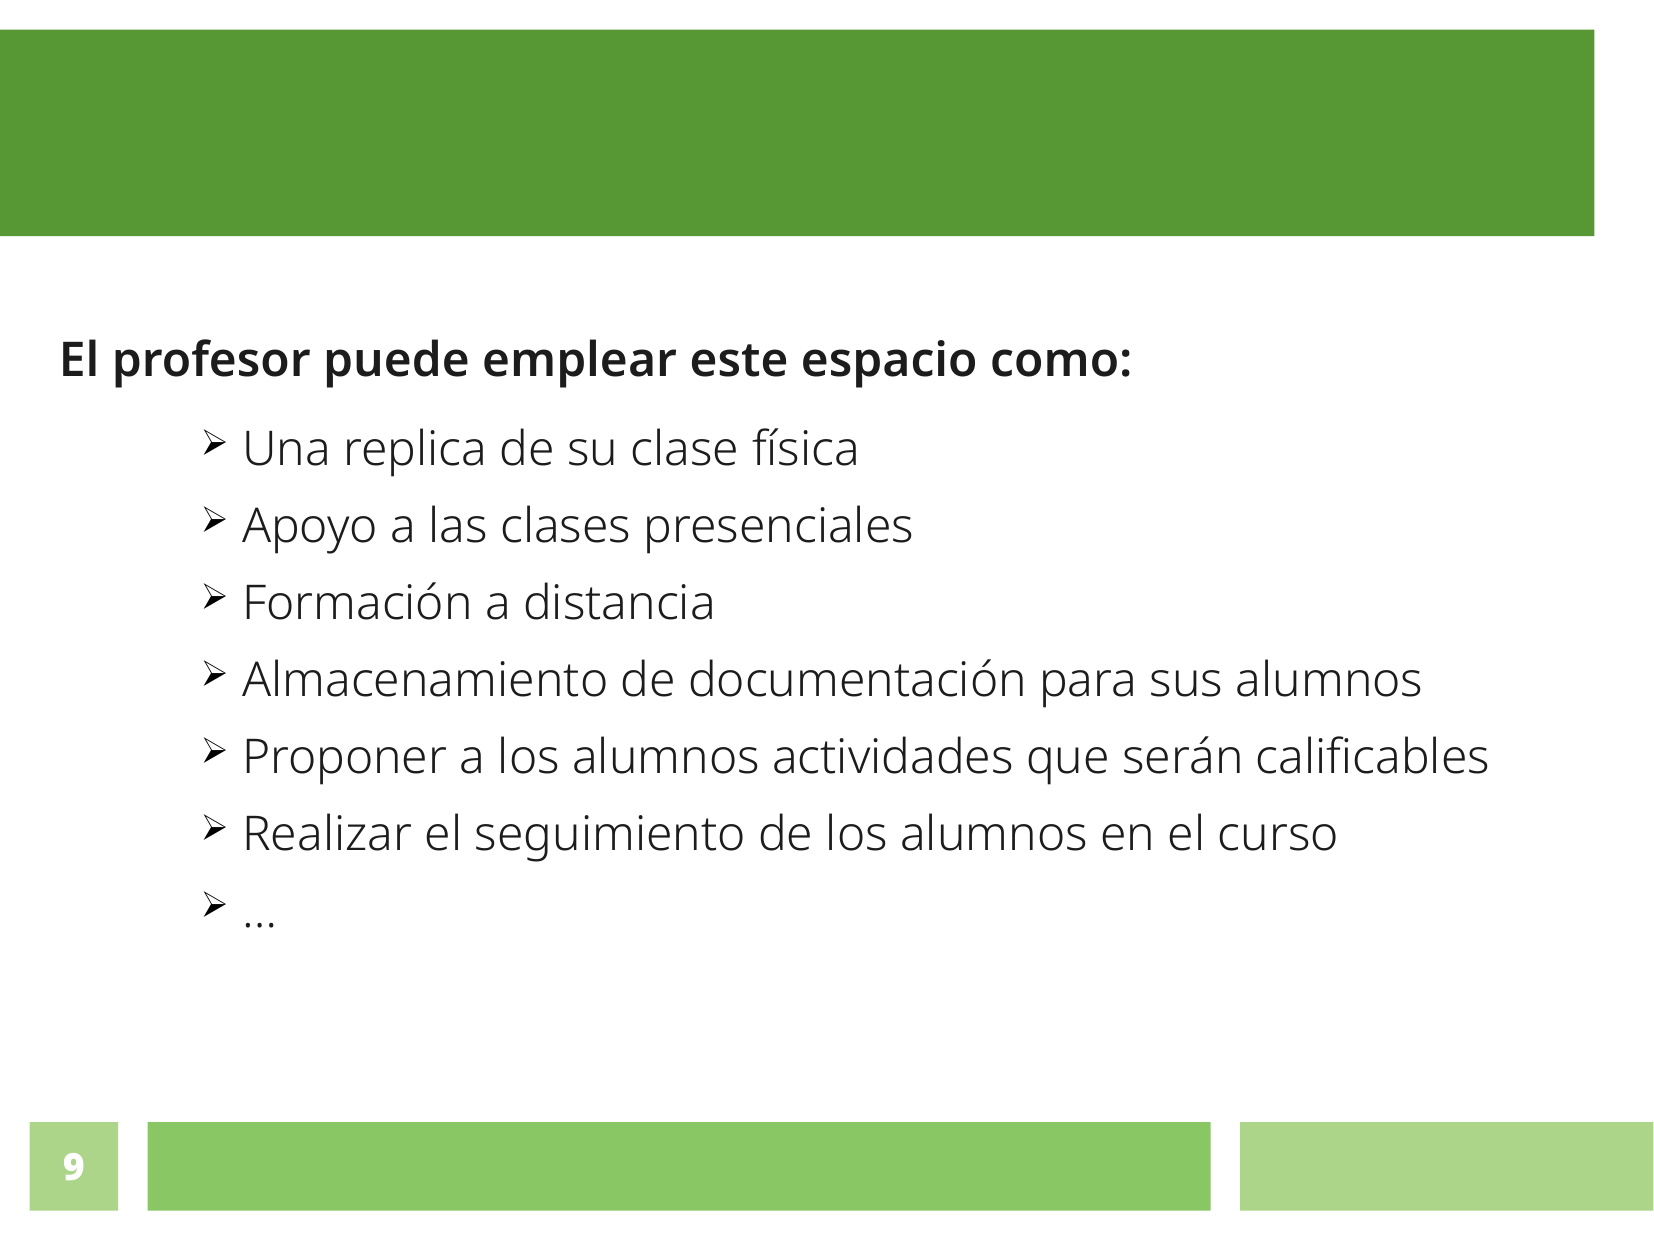

#
El profesor puede emplear este espacio como:
 Una replica de su clase física
 Apoyo a las clases presenciales
 Formación a distancia
 Almacenamiento de documentación para sus alumnos
 Proponer a los alumnos actividades que serán calificables
 Realizar el seguimiento de los alumnos en el curso
 …
9